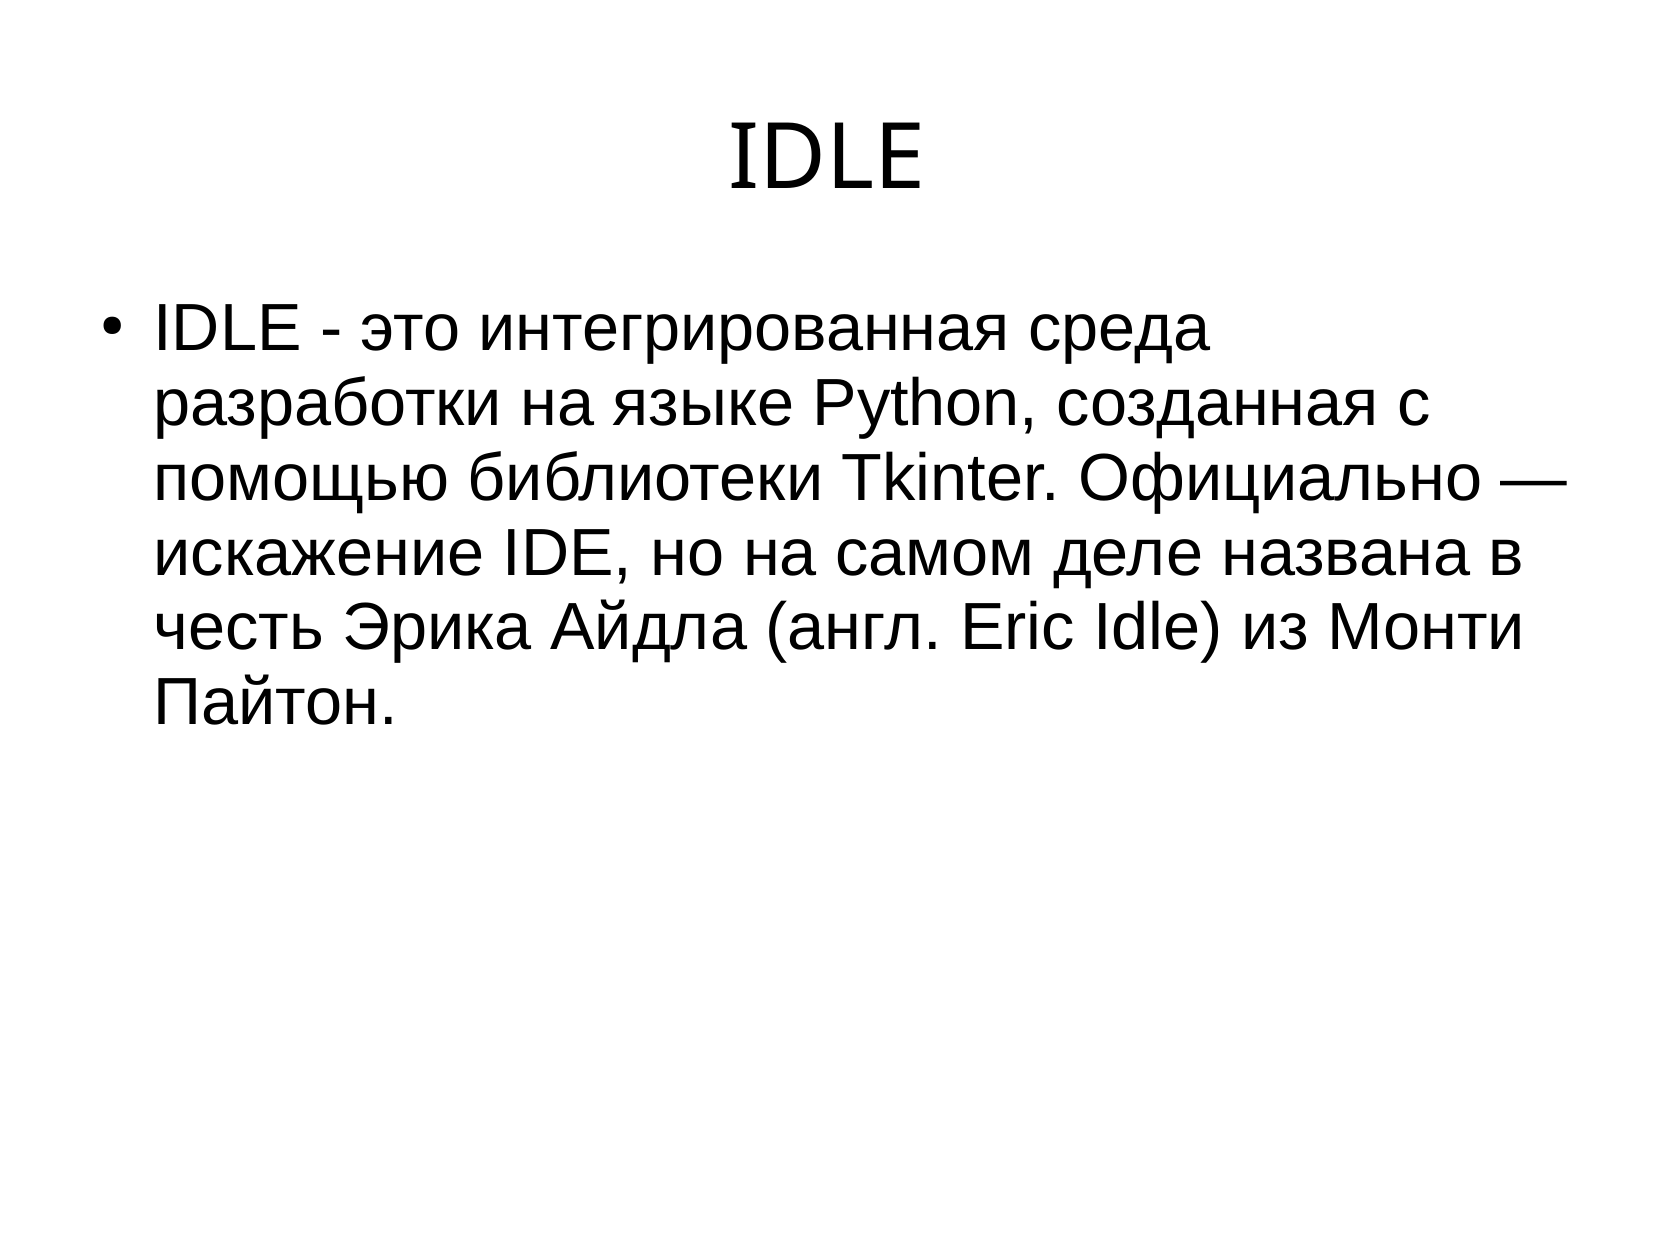

# IDLE
IDLE - это интегрированная среда разработки на языке Python, созданная с помощью библиотеки Tkinter. Официально — искажение IDE, но на самом деле названа в честь Эрика Айдла (англ. Eric Idle) из Монти Пайтон.